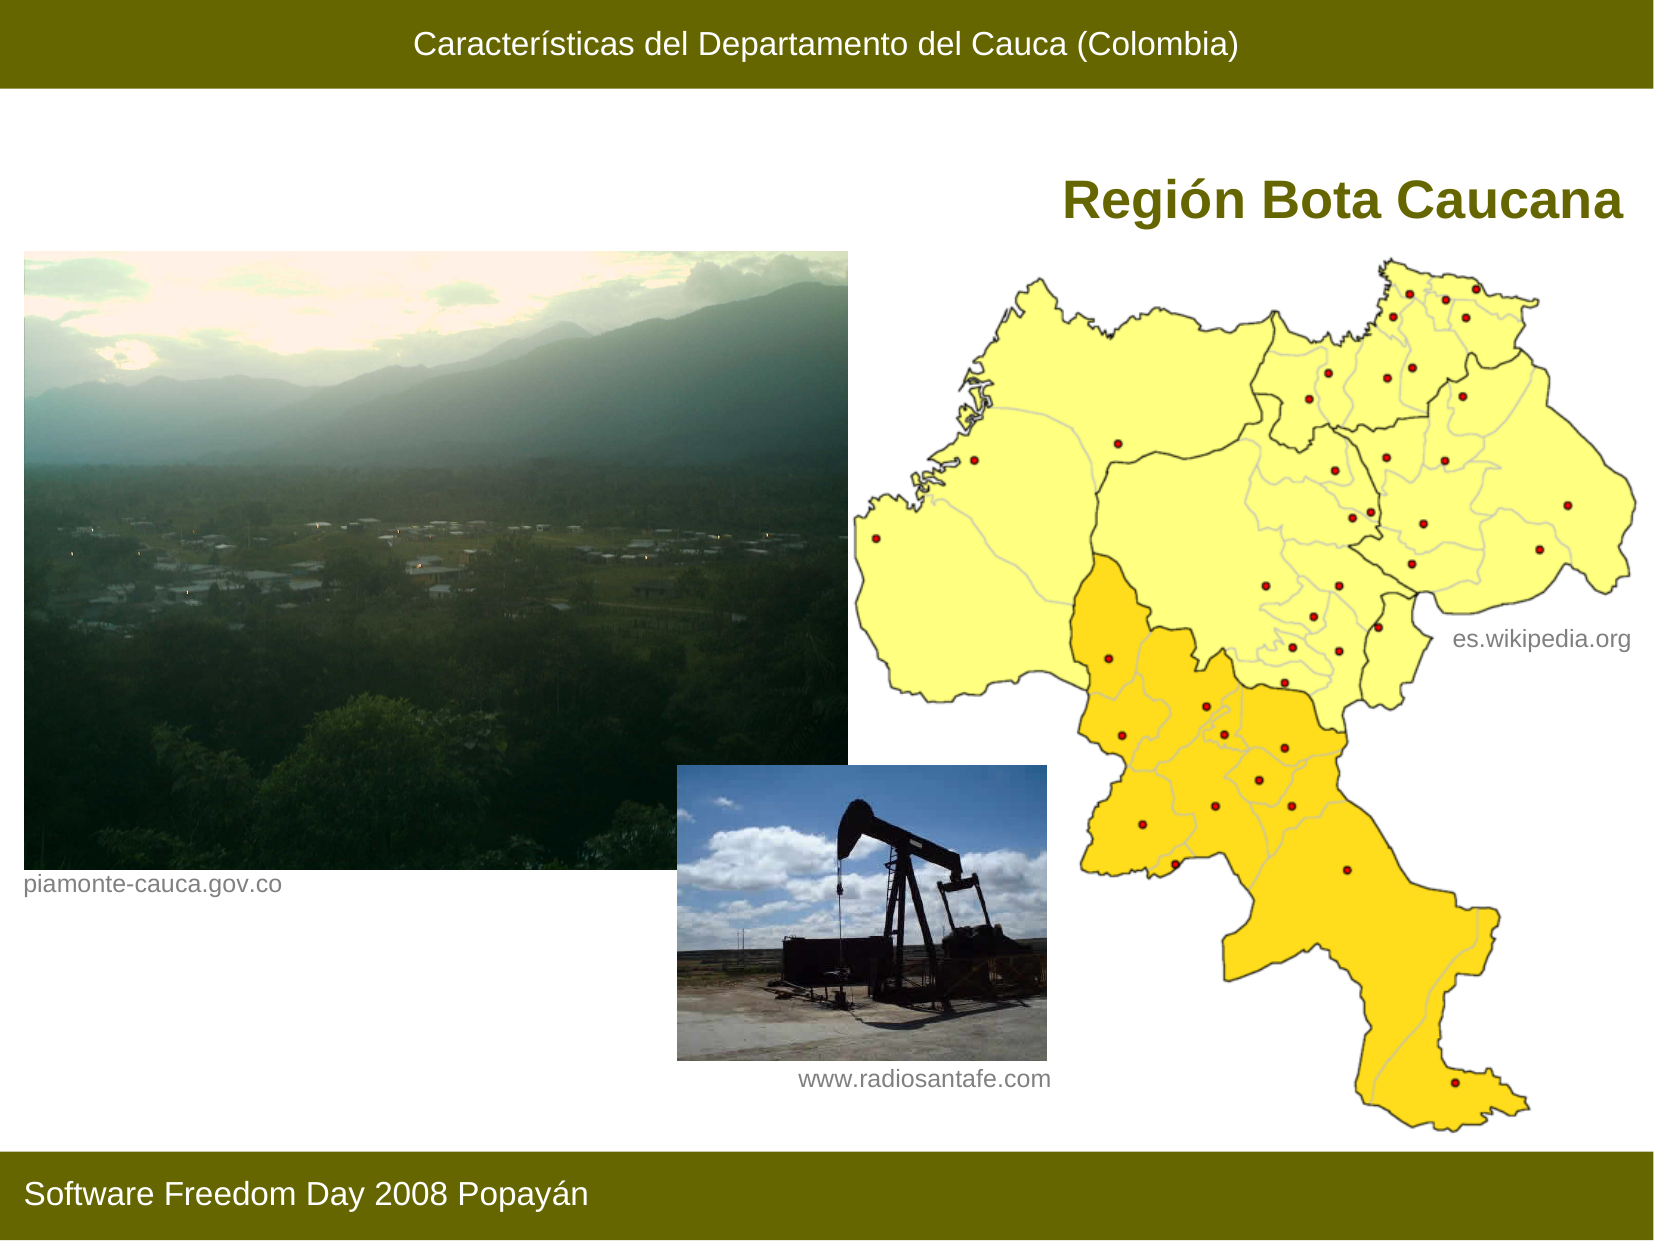

# Región Bota Caucana
es.wikipedia.org
piamonte-cauca.gov.co
www.radiosantafe.com